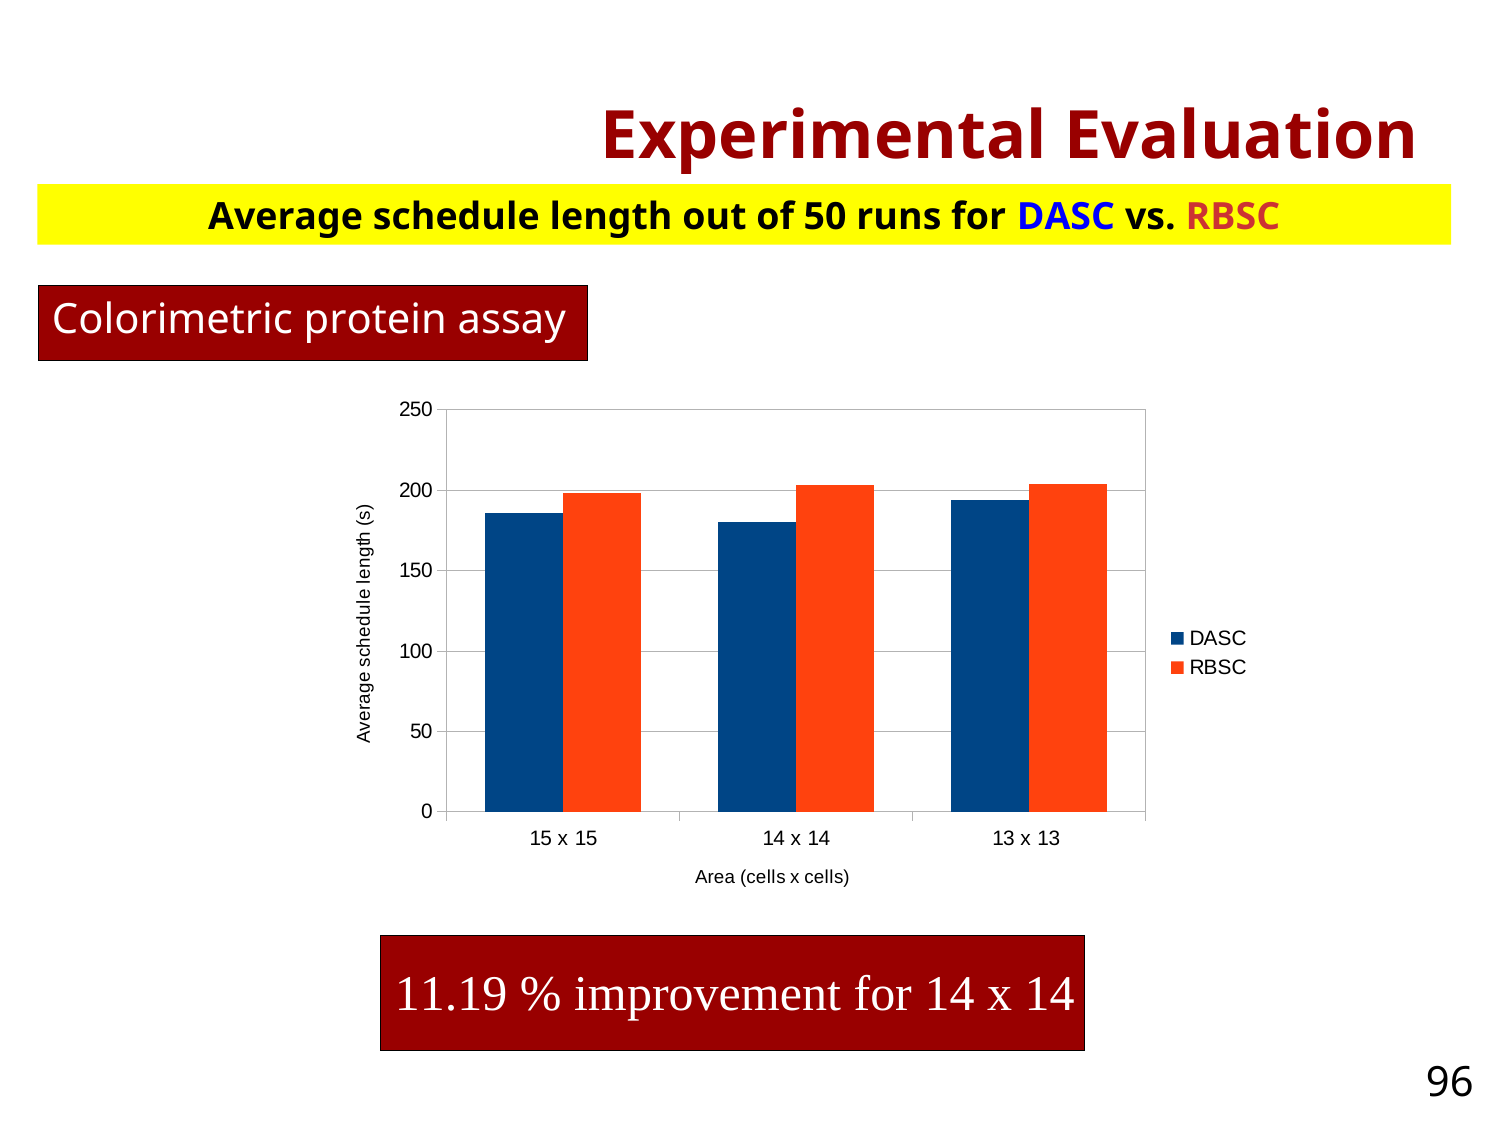

# Experimental Evaluation
Average schedule length out of 50 runs for DASC vs. RBSC
Colorimetric protein assay
Colorimetric protein assay
Colorimetric protein assay
Colorimetric protein assay
Colorimetric protein assay
### Chart
| Category | DASC | RBSC |
|---|---|---|
| 15 x 15 | 186.0 | 198.0 |
| 14 x 14 | 180.0 | 203.0 |
| 13 x 13 | 194.0 | 204.0 |Colorimetric protein assay
Colorimetric protein assay
11.19 % improvement for 14 x 14
11.19% improvement for 14 x 14